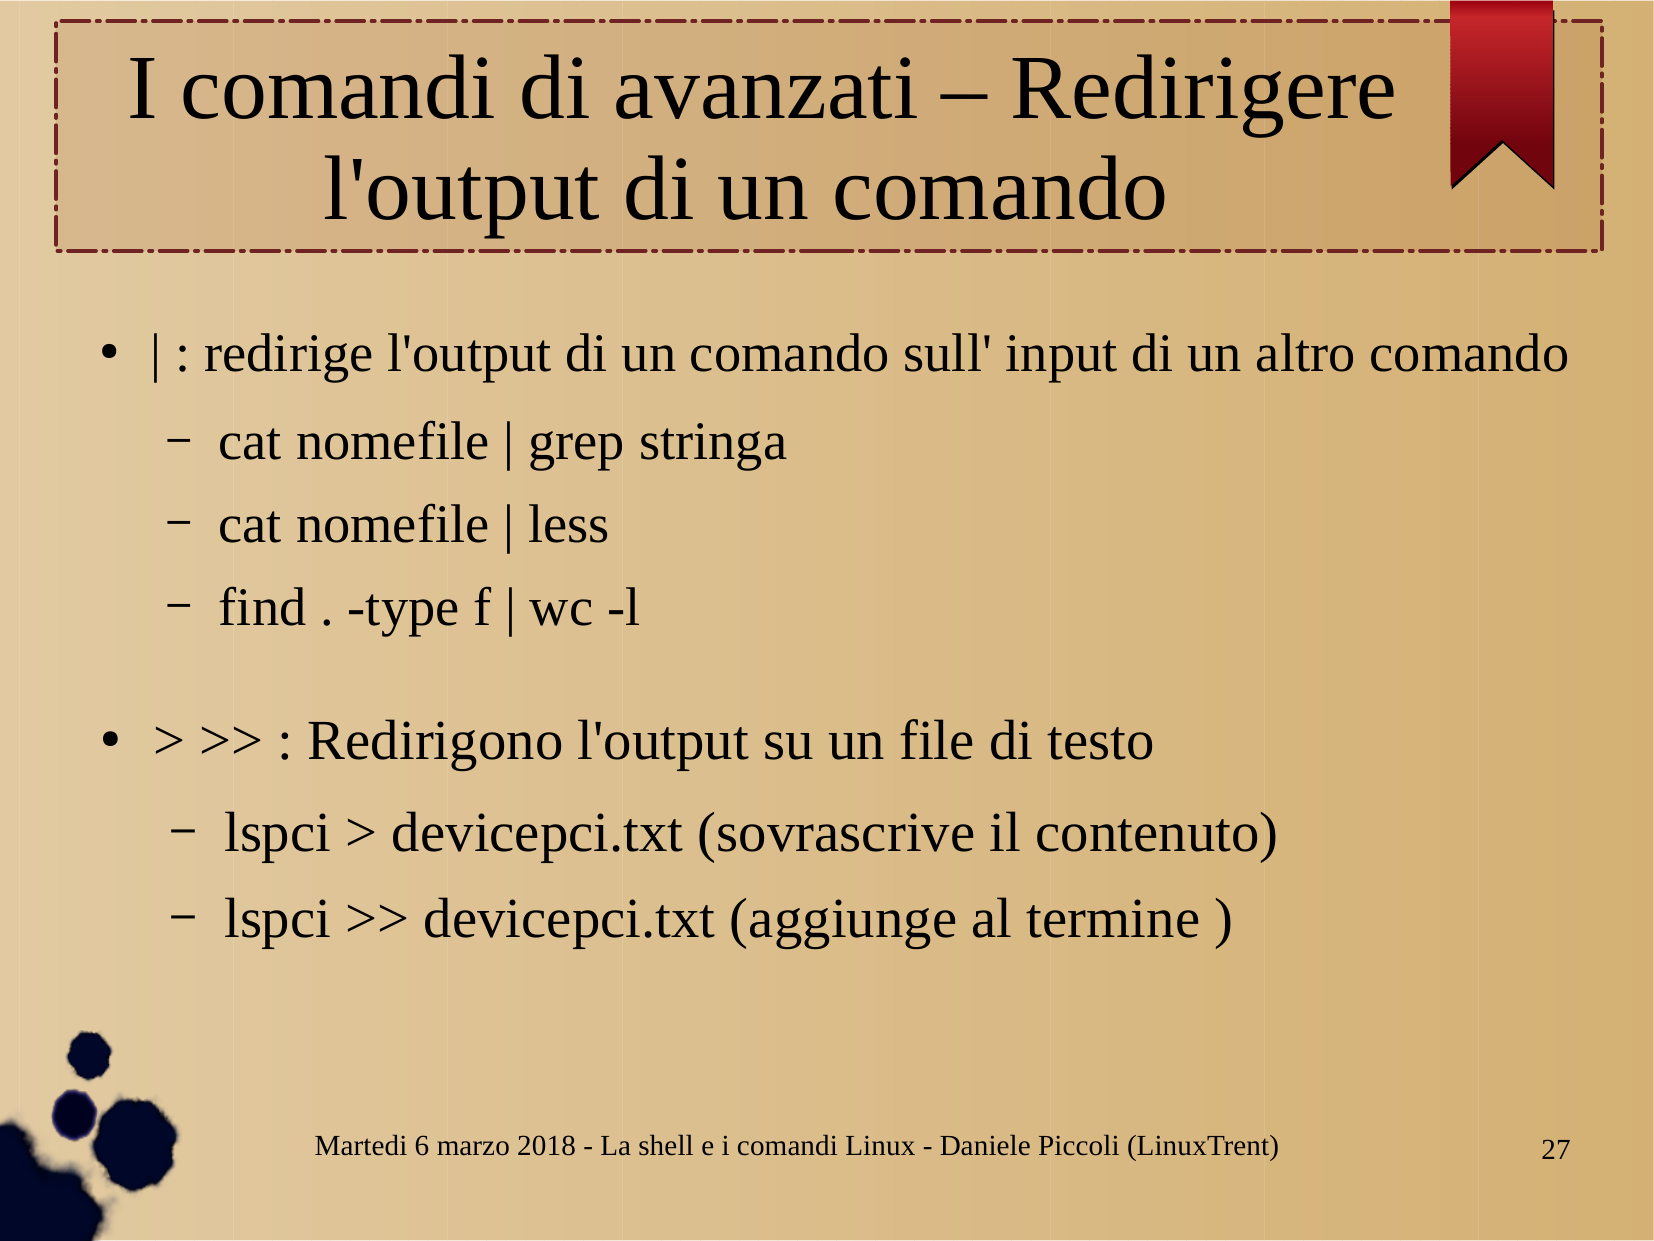

# I comandi di avanzati – Redirigere l'output di un comando
| : redirige l'output di un comando sull' input di un altro comando
cat nomefile | grep stringa
cat nomefile | less
find . -type f | wc -l
> >> : Redirigono l'output su un file di testo
lspci > devicepci.txt (sovrascrive il contenuto)
lspci >> devicepci.txt (aggiunge al termine )
Martedi 6 marzo 2018 - La shell e i comandi Linux - Daniele Piccoli (LinuxTrent)
27